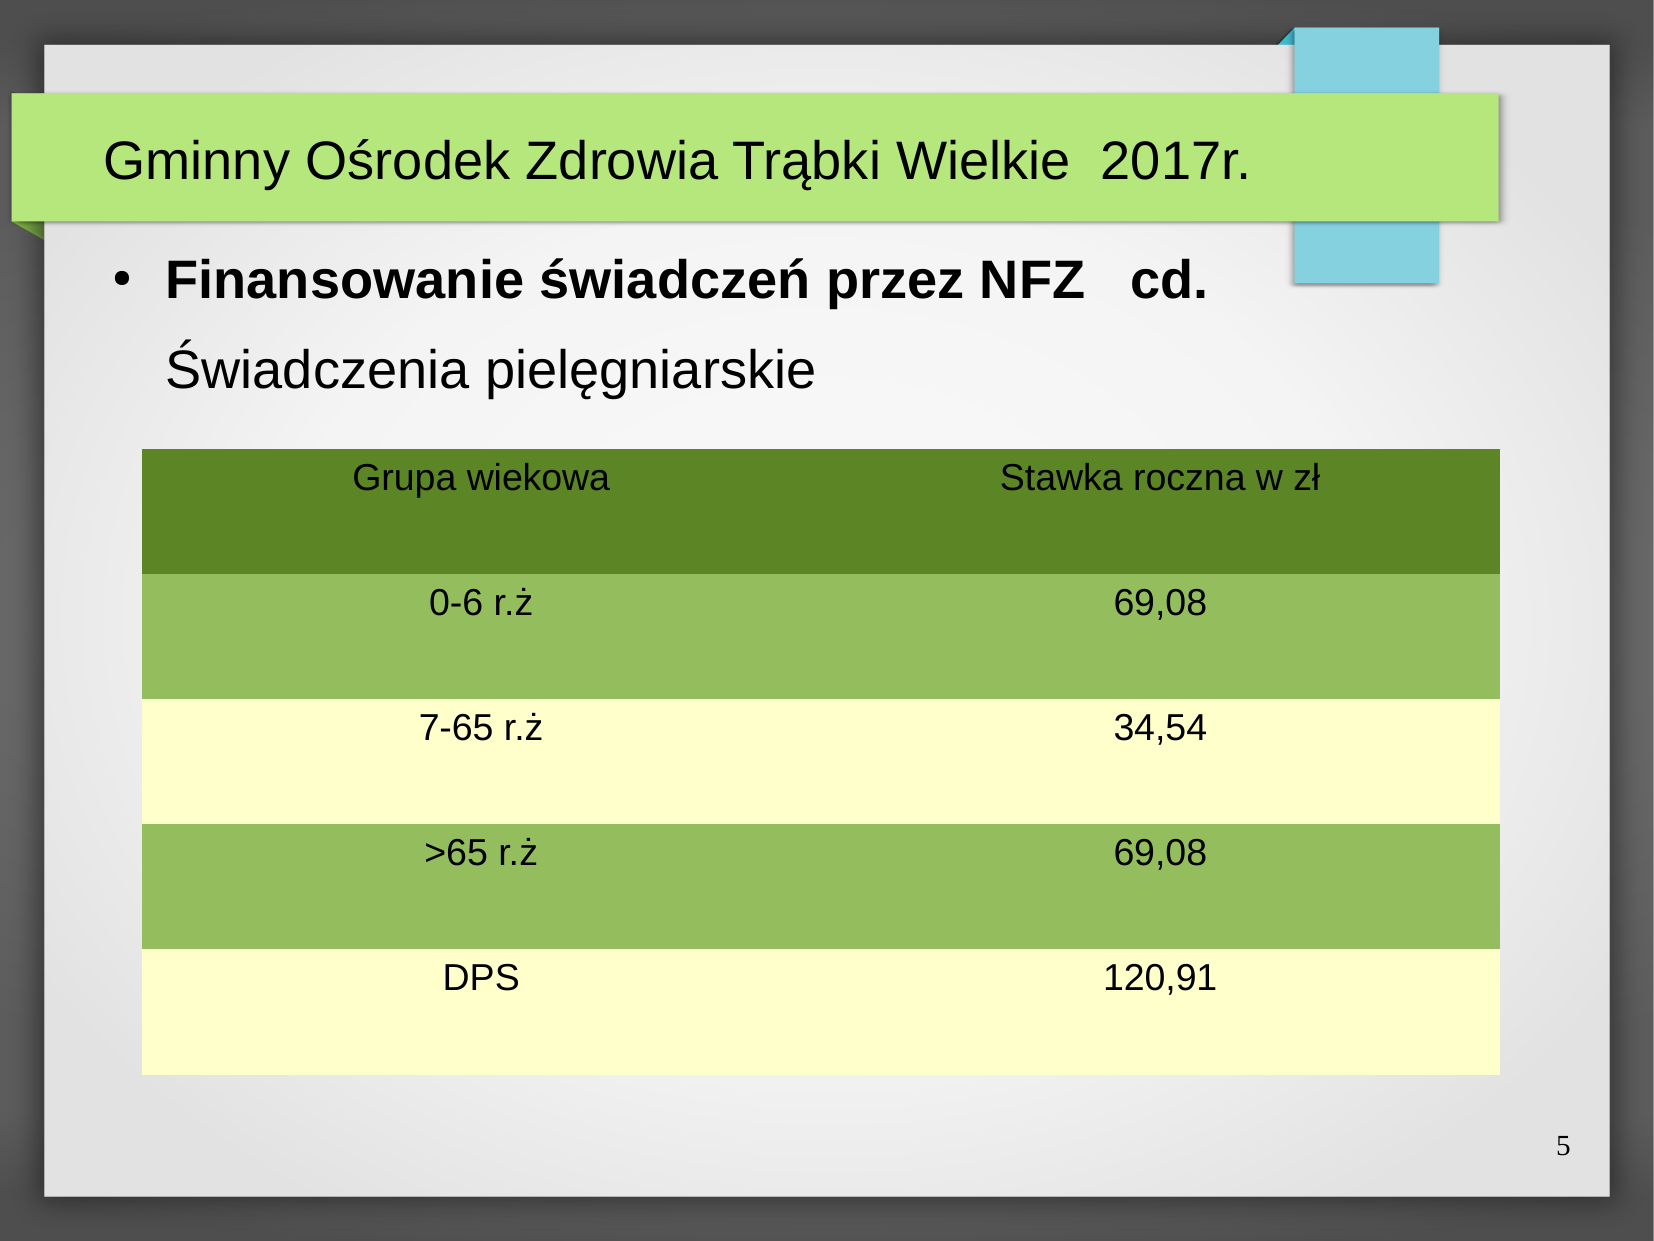

# Gminny Ośrodek Zdrowia Trąbki Wielkie 2017r.
Finansowanie świadczeń przez NFZ cd.
Świadczenia pielęgniarskie
| Grupa wiekowa | Stawka roczna w zł |
| --- | --- |
| 0-6 r.ż | 69,08 |
| 7-65 r.ż | 34,54 |
| >65 r.ż | 69,08 |
| DPS | 120,91 |
5